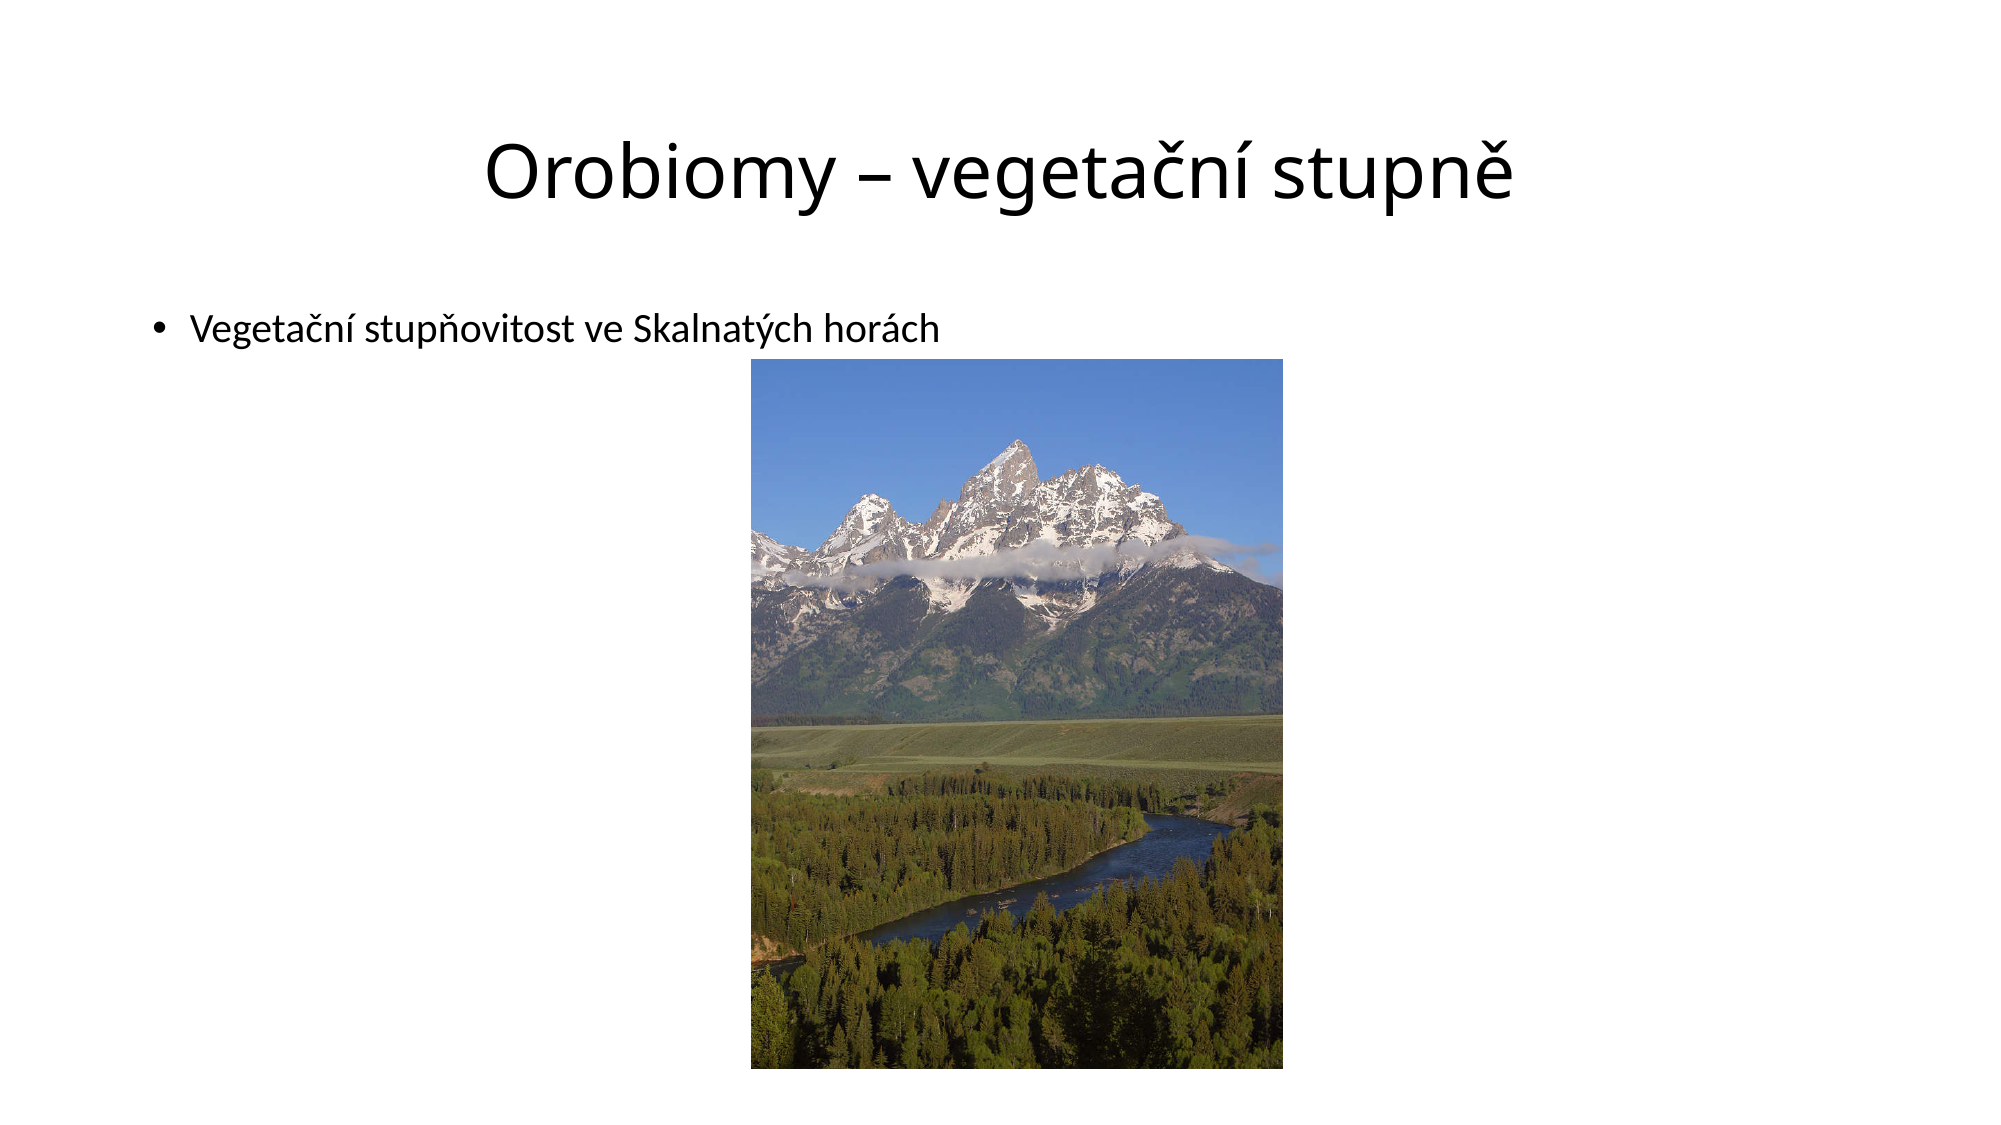

# Orobiomy – vegetační stupně
Vegetační stupňovitost ve Skalnatých horách